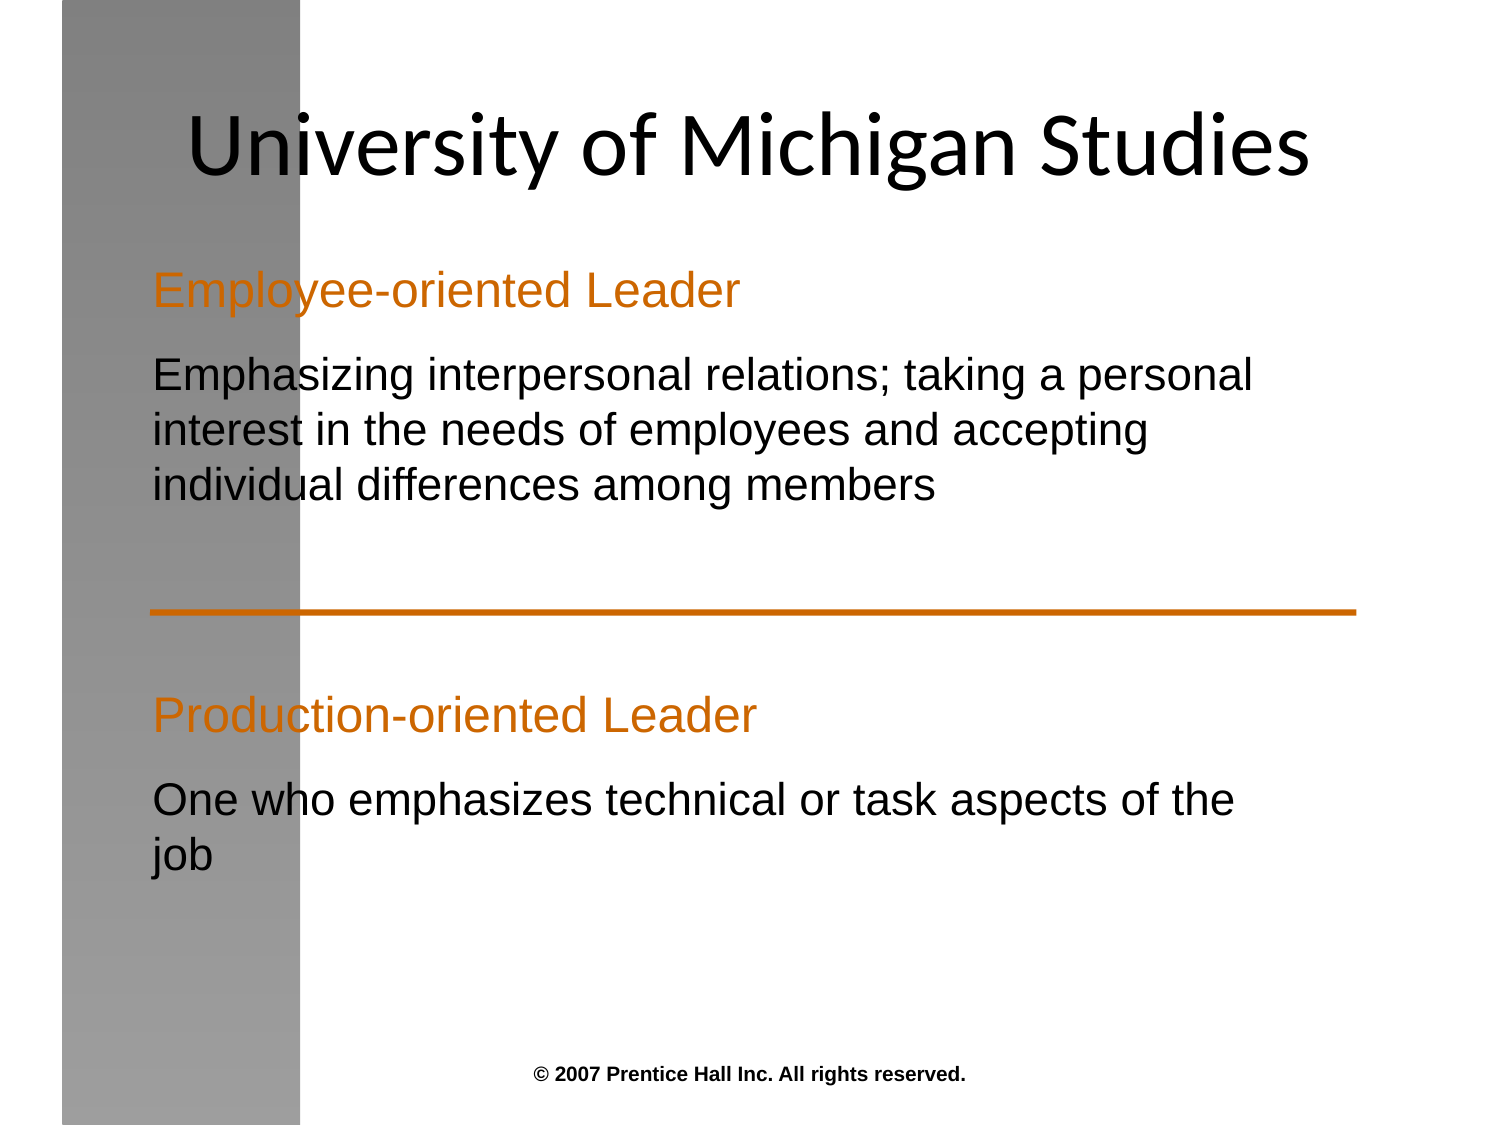

# University of Michigan Studies
Employee-oriented Leader
Emphasizing interpersonal relations; taking a personal interest in the needs of employees and accepting individual differences among members
Production-oriented Leader
One who emphasizes technical or task aspects of the job
© 2007 Prentice Hall Inc. All rights reserved.